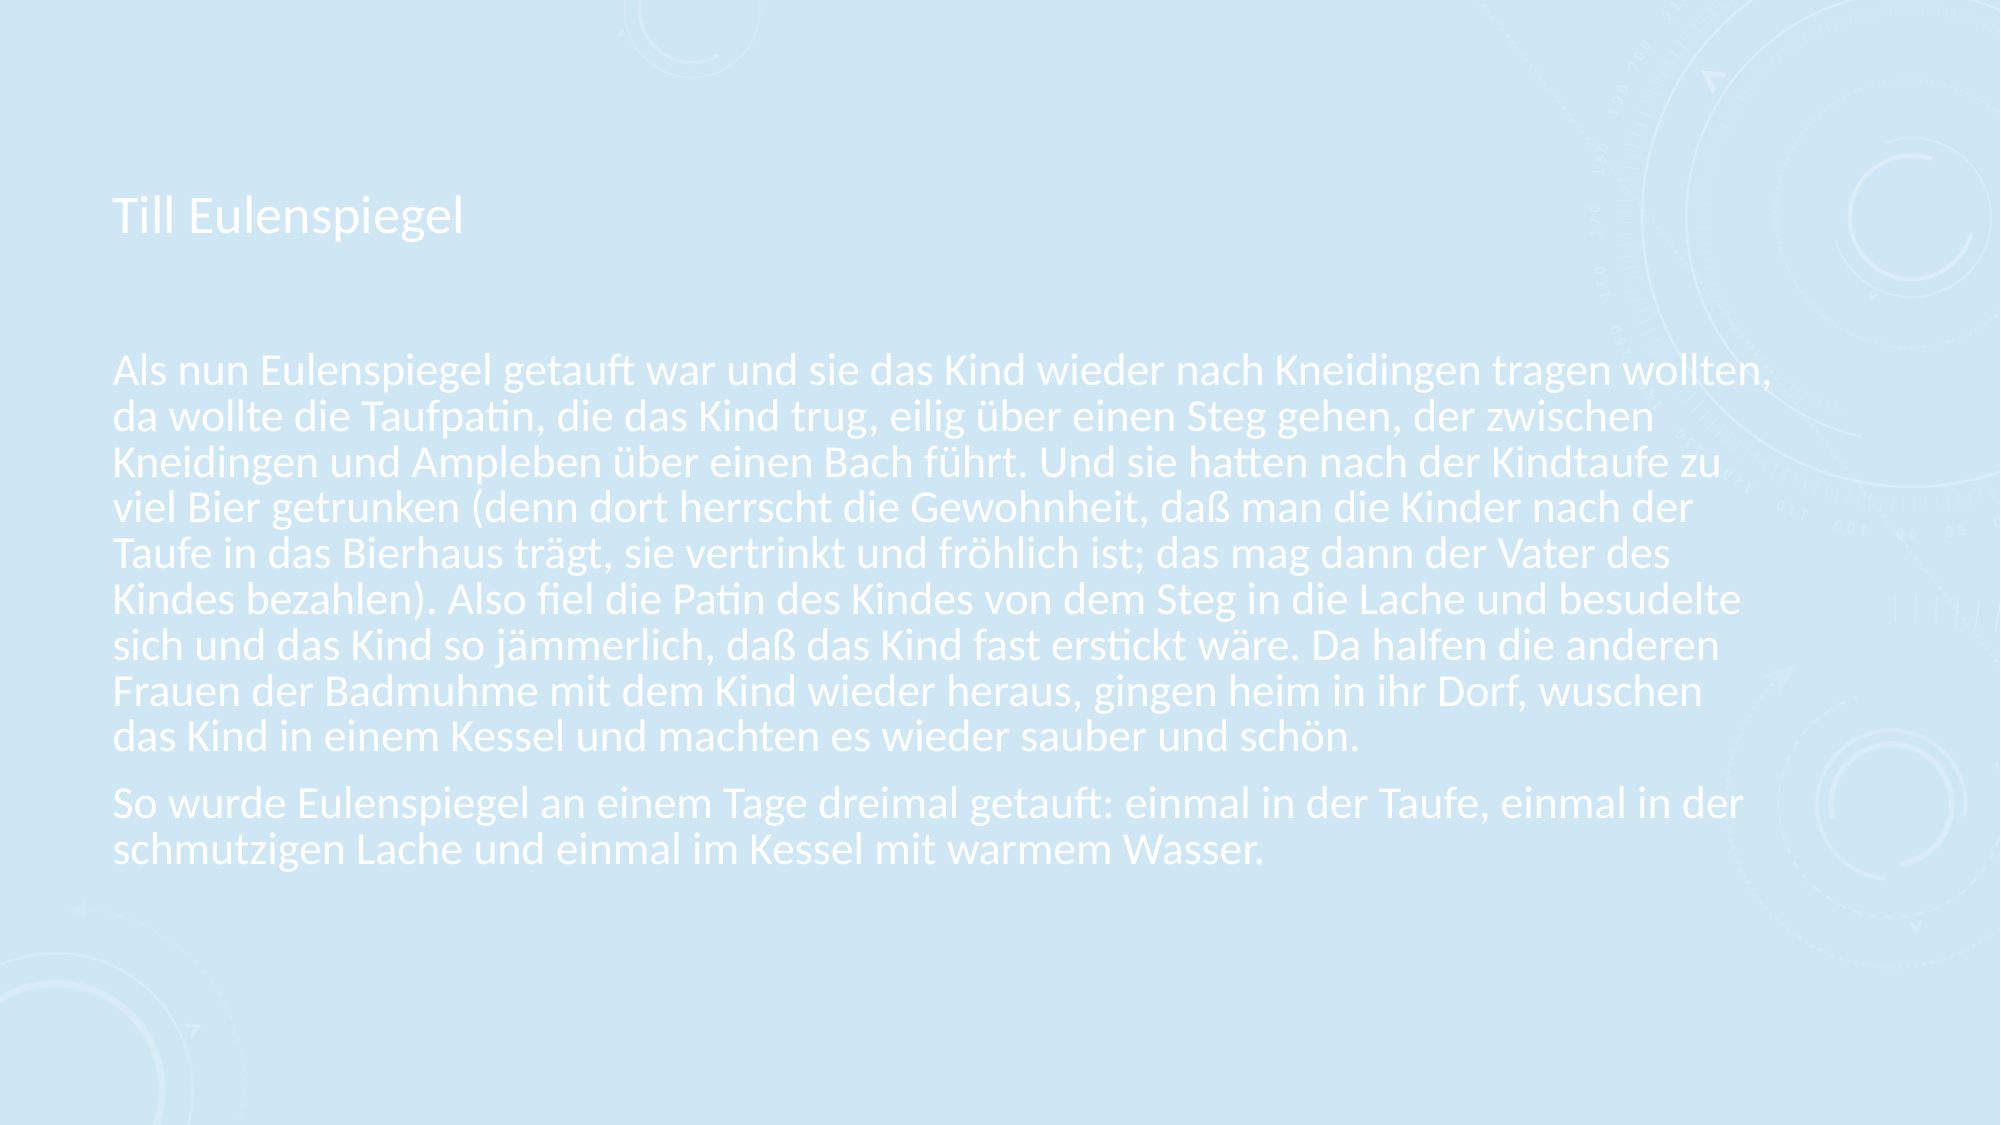

# Till Eulenspiegel
Als nun Eulenspiegel getauft war und sie das Kind wieder nach Kneidingen tragen wollten, da wollte die Taufpatin, die das Kind trug, eilig über einen Steg gehen, der zwischen Kneidingen und Ampleben über einen Bach führt. Und sie hatten nach der Kindtaufe zu viel Bier getrunken (denn dort herrscht die Gewohnheit, daß man die Kinder nach der Taufe in das Bierhaus trägt, sie vertrinkt und fröhlich ist; das mag dann der Vater des Kindes bezahlen). Also fiel die Patin des Kindes von dem Steg in die Lache und besudelte sich und das Kind so jämmerlich, daß das Kind fast erstickt wäre. Da halfen die anderen Frauen der Badmuhme mit dem Kind wieder heraus, gingen heim in ihr Dorf, wuschen das Kind in einem Kessel und machten es wieder sauber und schön.
So wurde Eulenspiegel an einem Tage dreimal getauft: einmal in der Taufe, einmal in der schmutzigen Lache und einmal im Kessel mit warmem Wasser.